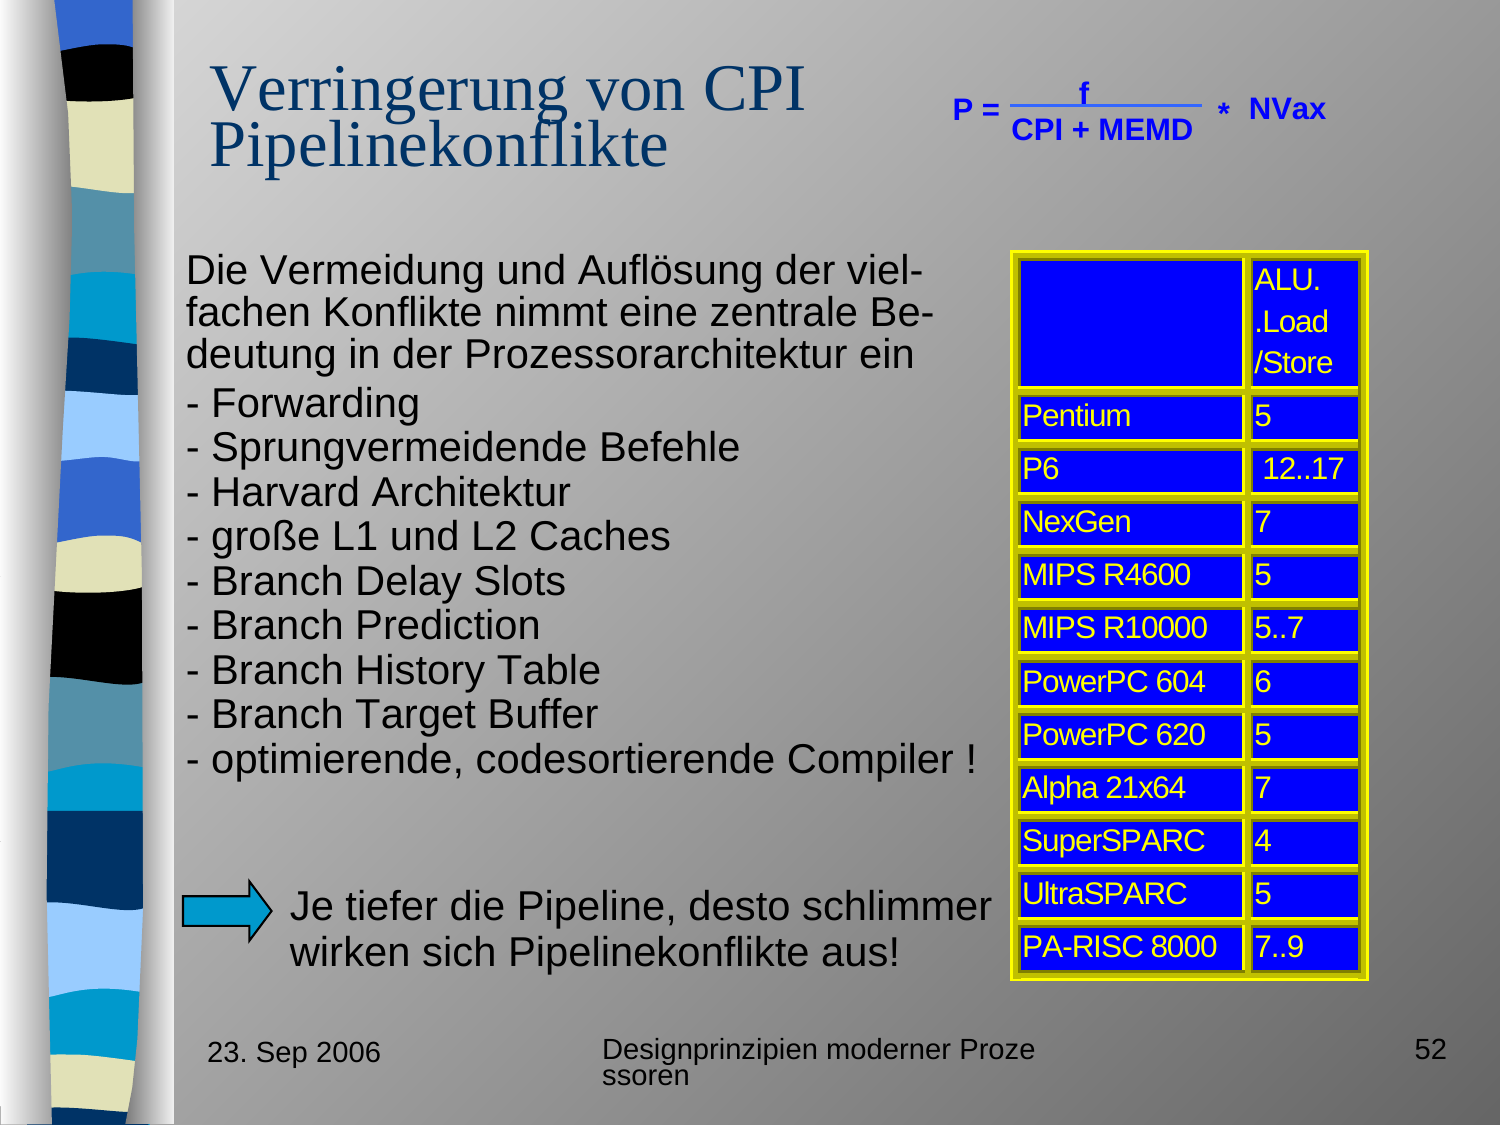

# Verringerung von CPI Pipelinekonflikte
Die Vermeidung und Auflösung der viel-fachen Konflikte nimmt eine zentrale Be-deutung in der Prozessorarchitektur ein
- Forwarding
- Sprungvermeidende Befehle
- Harvard Architektur
- große L1 und L2 Caches
- Branch Delay Slots
- Branch Prediction
- Branch History Table
- Branch Target Buffer
- optimierende, codesortierende Compiler !
Je tiefer die Pipeline, desto schlimmer wirken sich Pipelinekonflikte aus!
Designprinzipien moderner Prozessoren
52